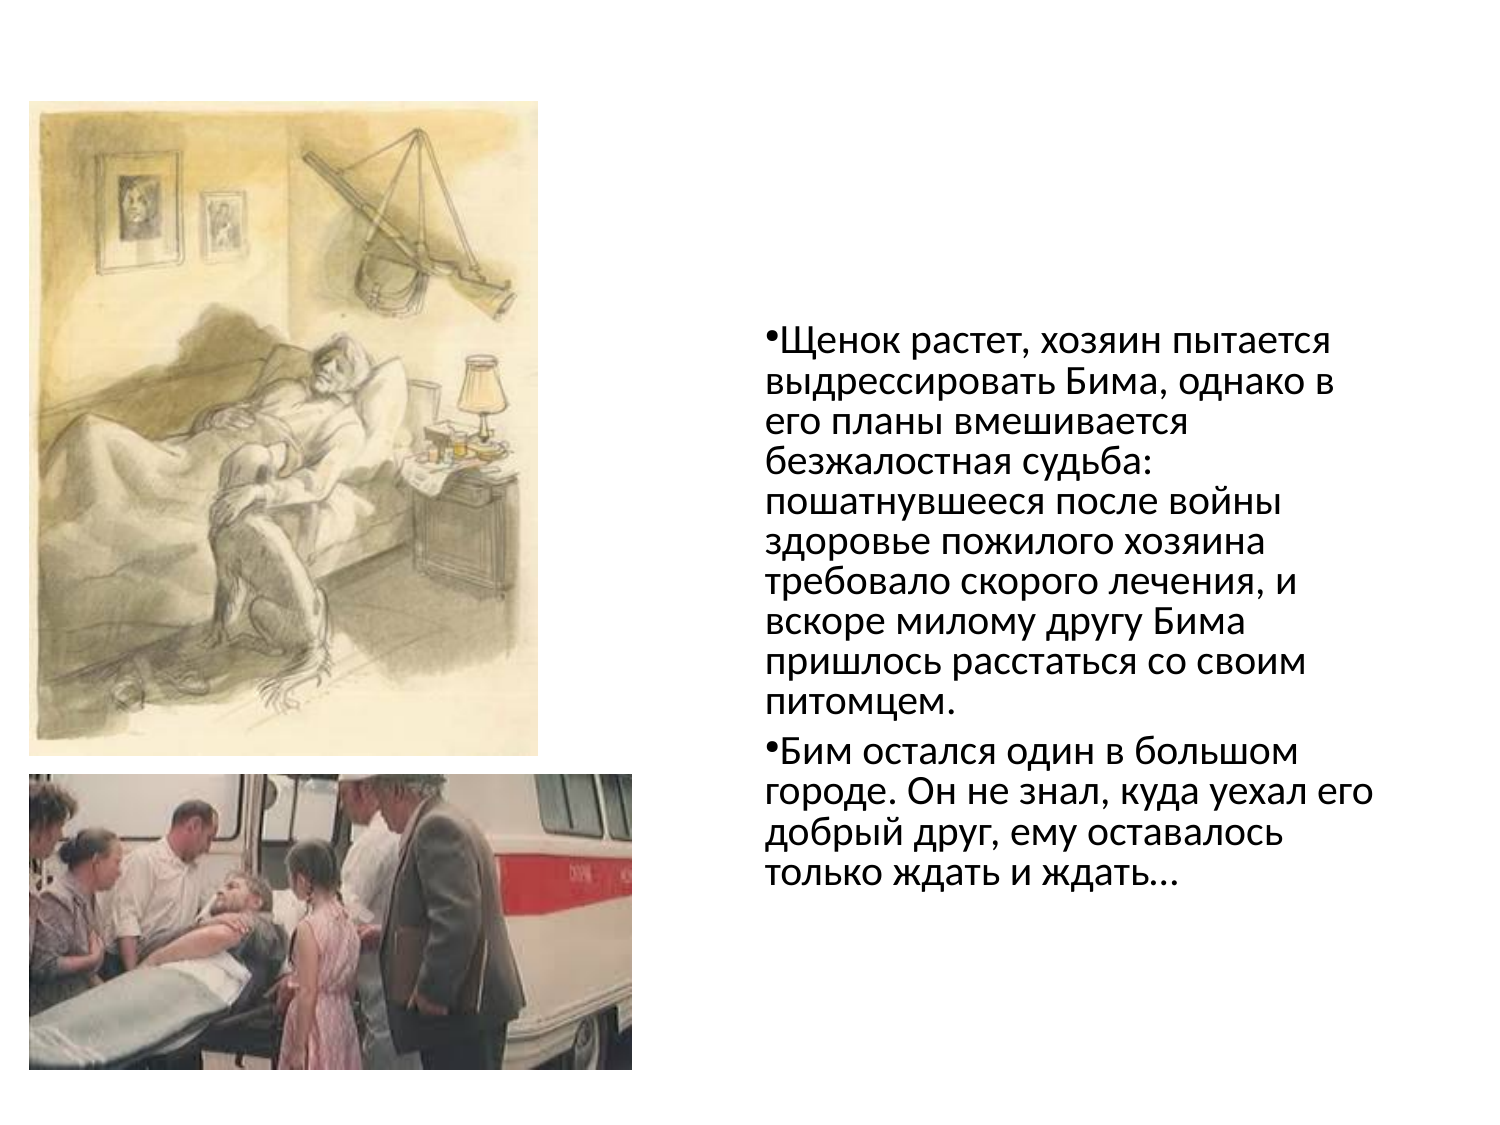

# Разлука.
Щенок растет, хозяин пытается выдрессировать Бима, однако в его планы вмешивается безжалостная судьба: пошатнувшееся после войны здоровье пожилого хозяина требовало скорого лечения, и вскоре милому другу Бима пришлось расстаться со своим питомцем.
Бим остался один в большом городе. Он не знал, куда уехал его добрый друг, ему оставалось только ждать и ждать…